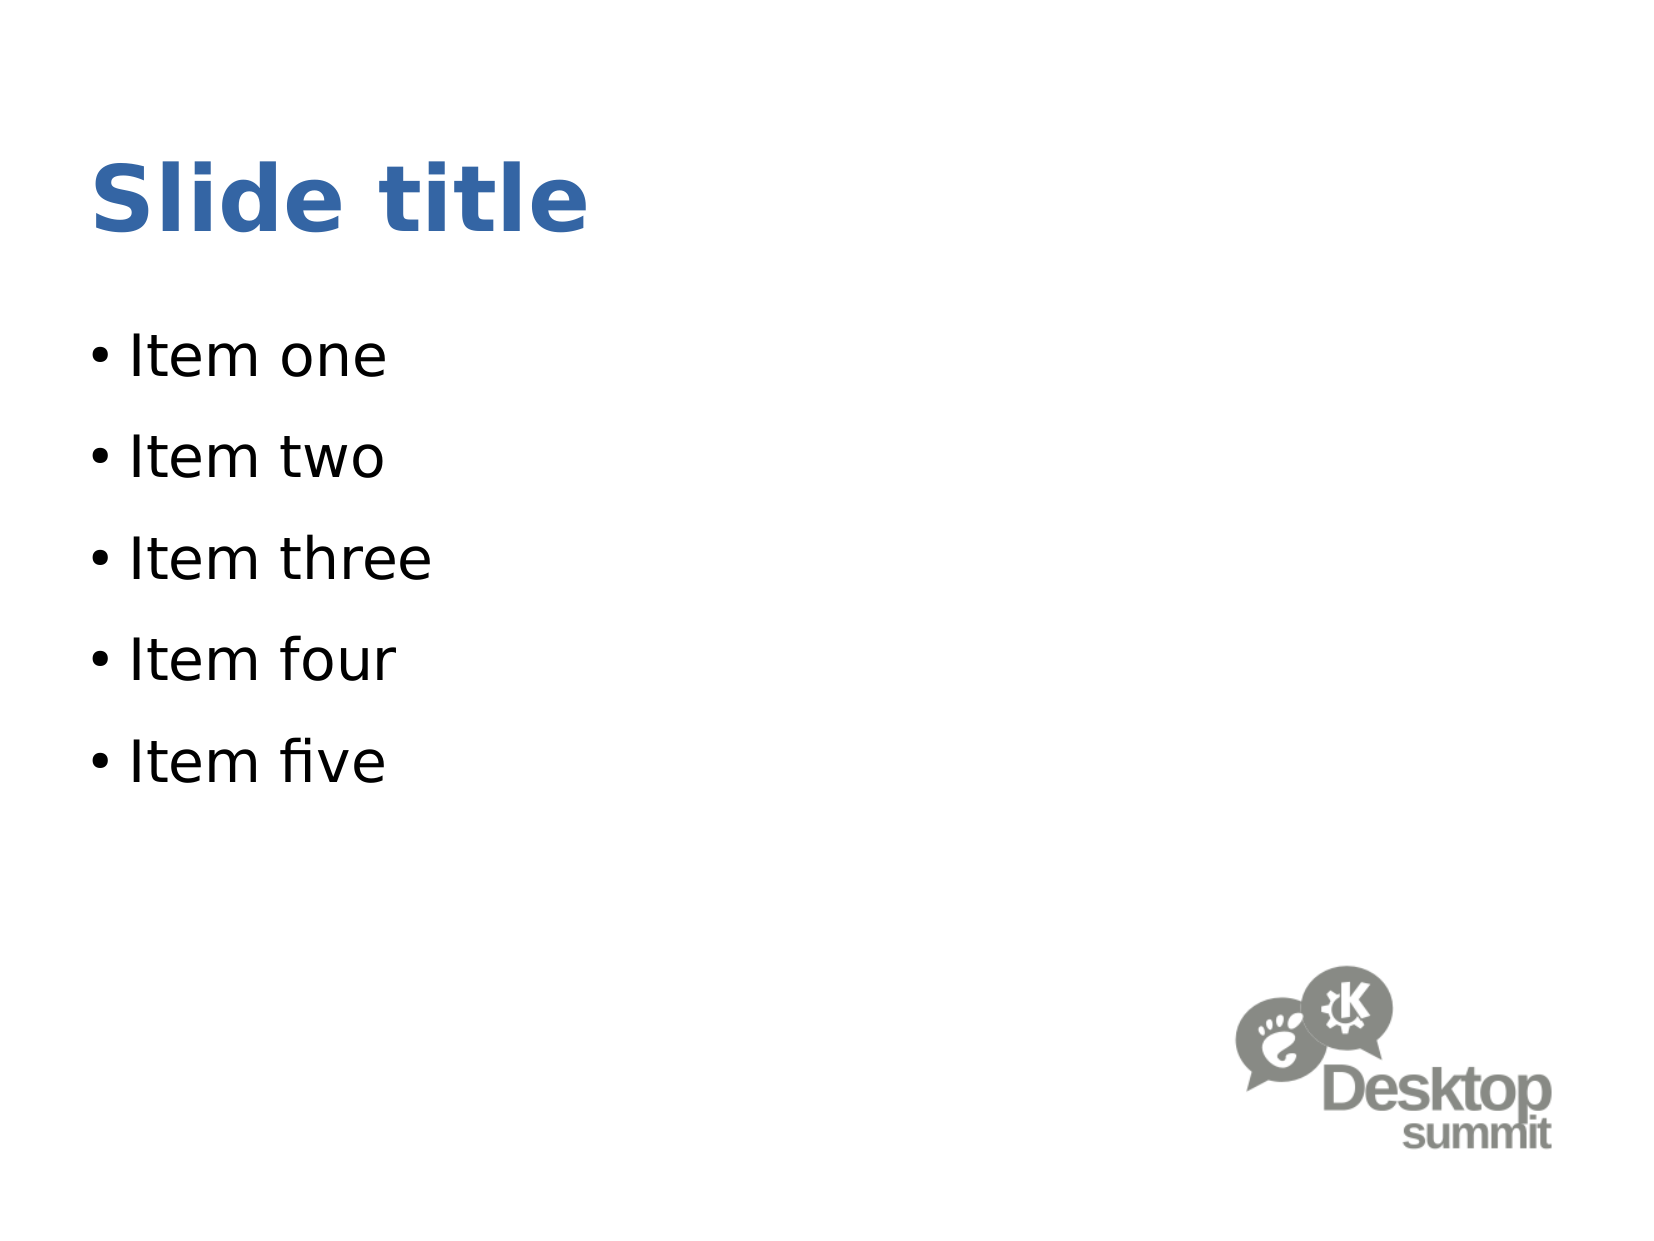

Slide title
 Item one
 Item two
 Item three
 Item four
 Item five